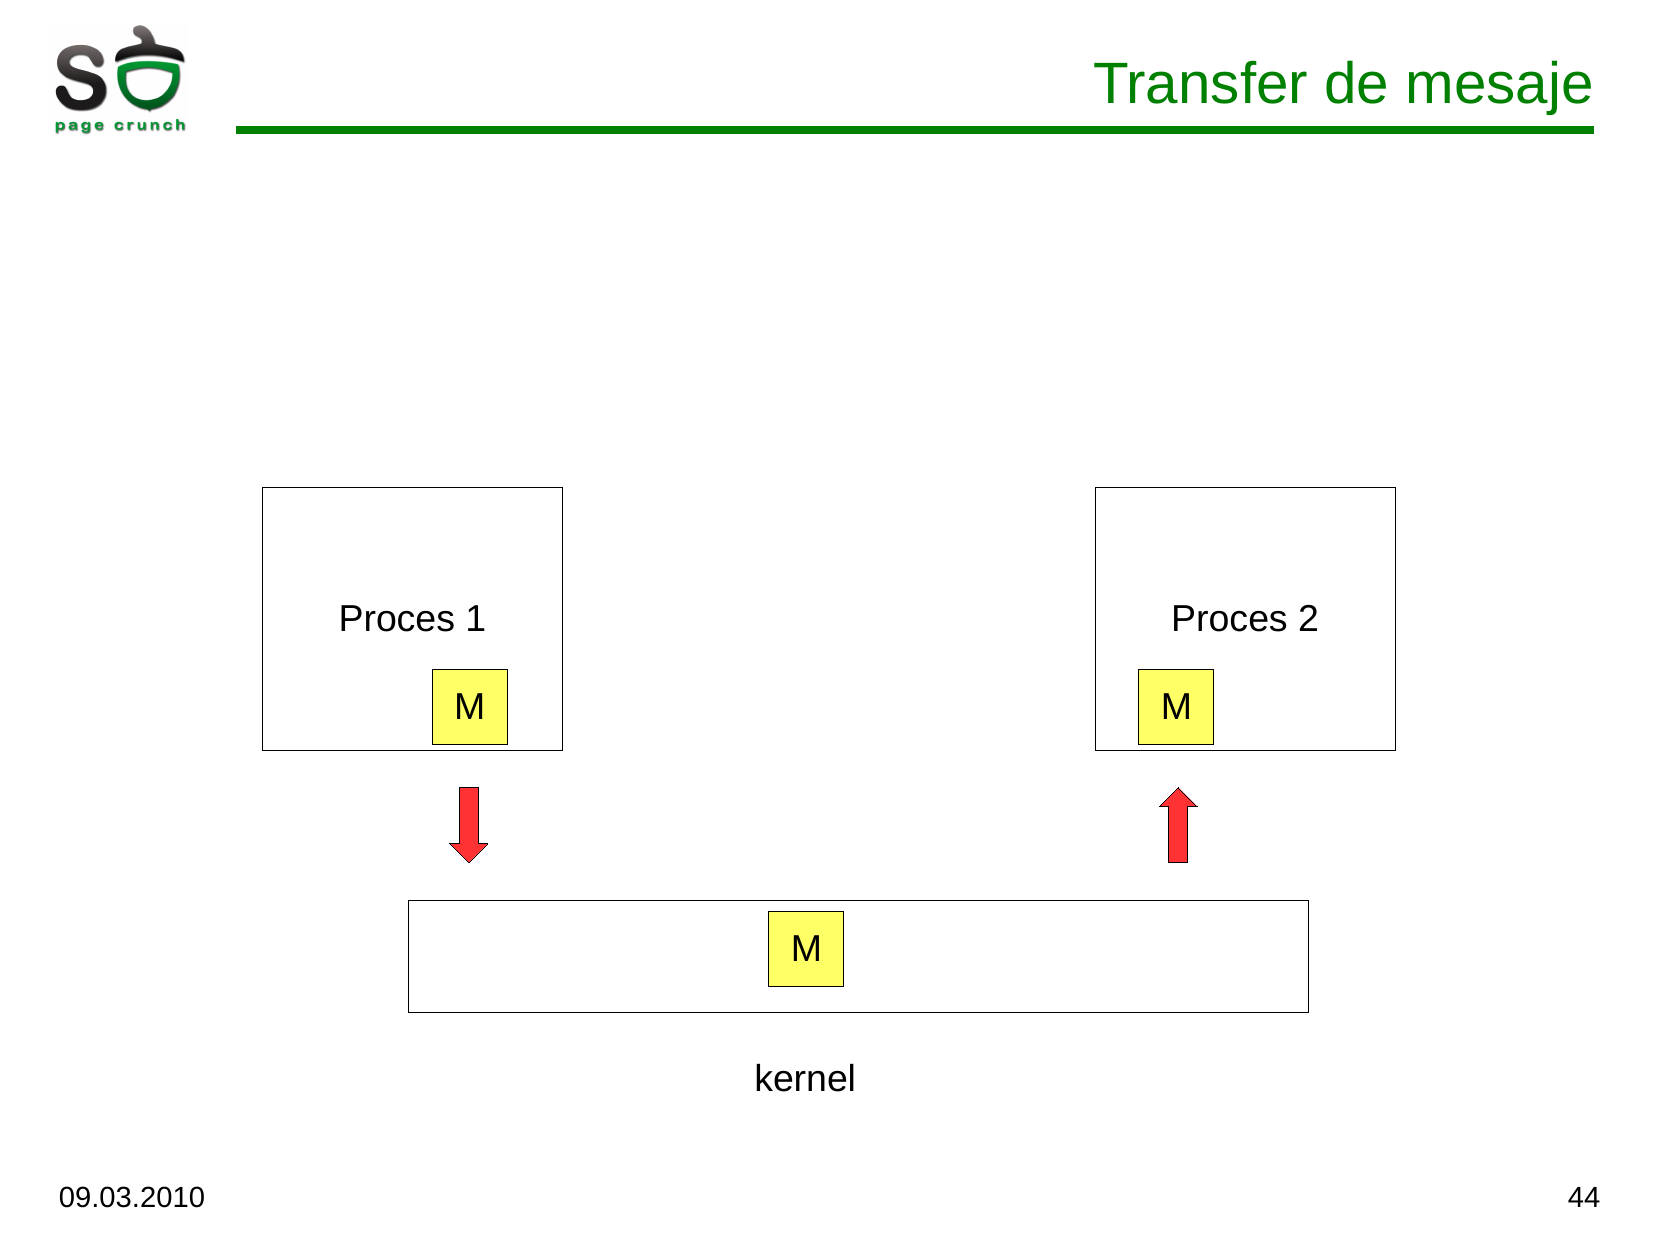

# Transfer de mesaje
Proces 1
Proces 2
M
M
M
kernel
09.03.2010
44